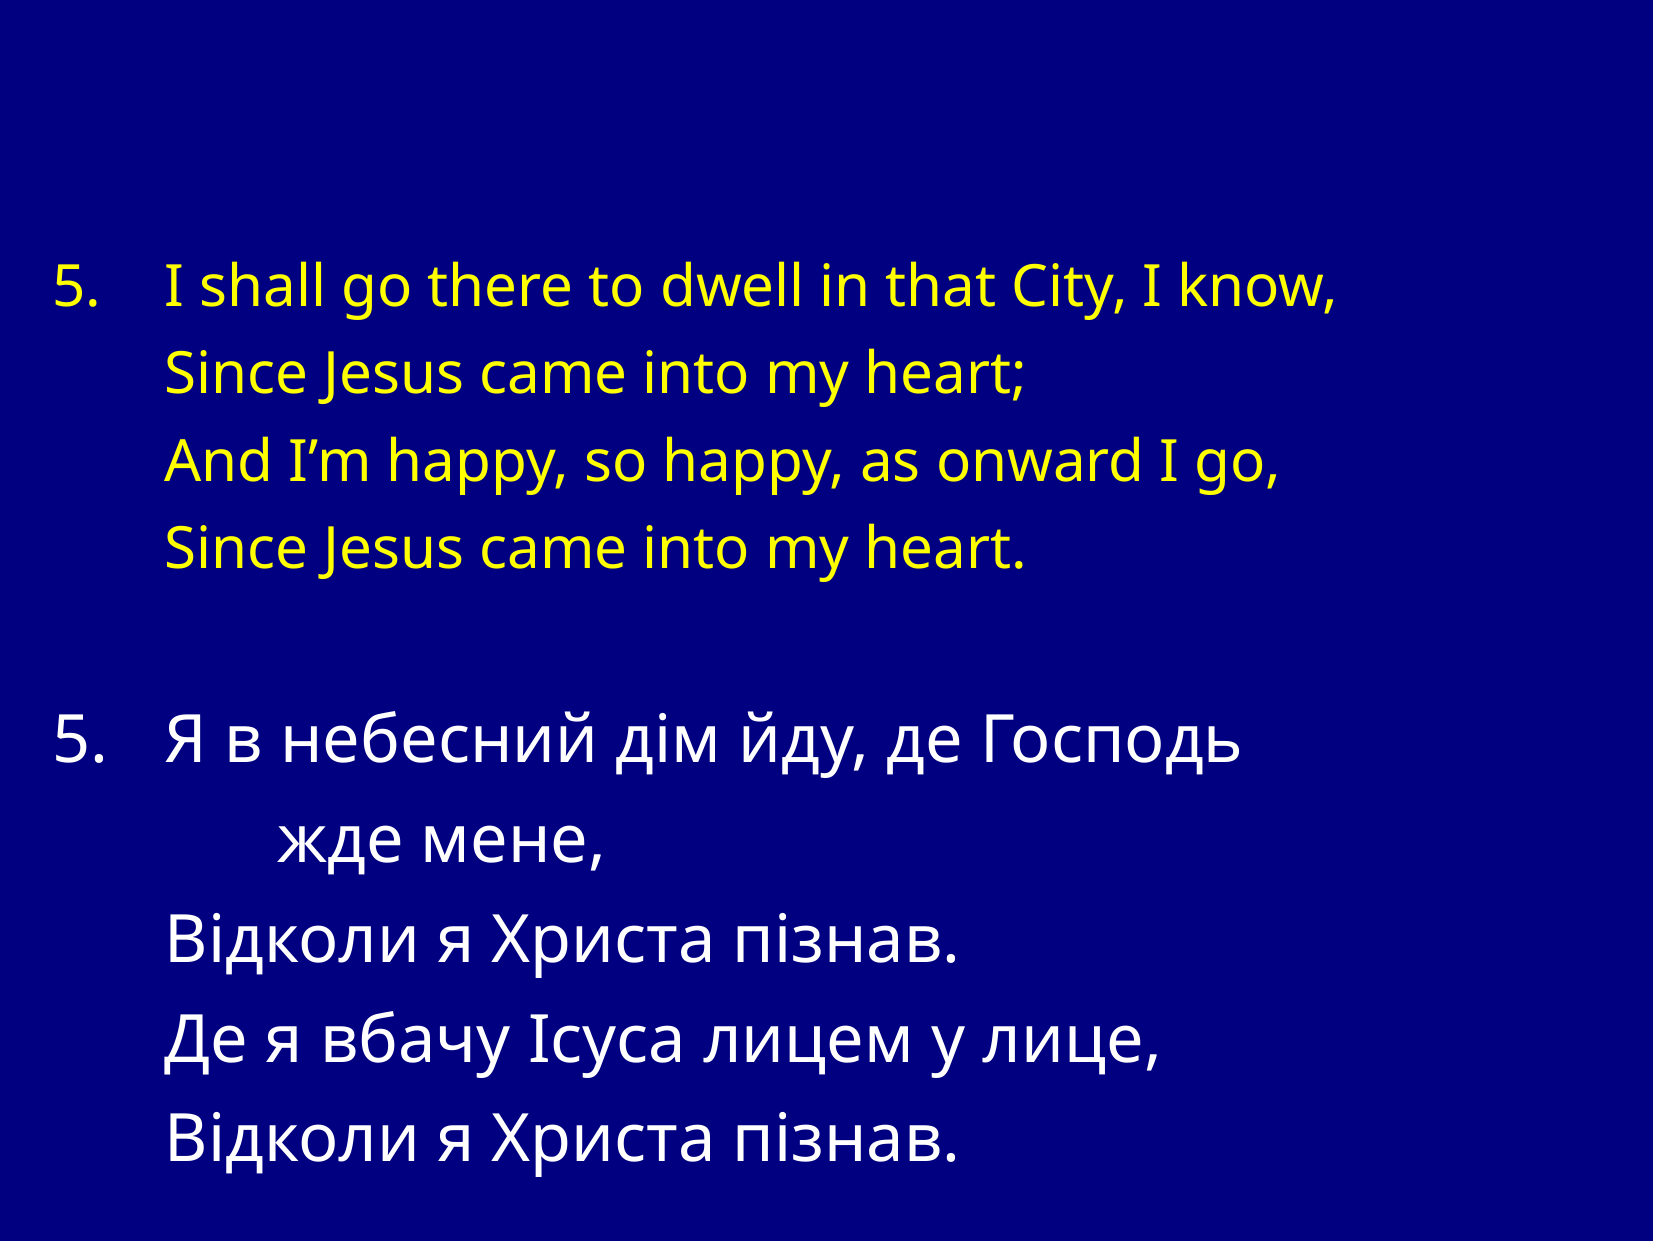

5.	I shall go there to dwell in that City, I know,
	Since Jesus came into my heart;
	And I’m happy, so happy, as onward I go,
	Since Jesus came into my heart.
5.	Я в небесний дім йду, де Господь
		жде мене,
	Відколи я Христа пізнав.
	Де я вбачу Ісуса лицем у лице,
	Відколи я Христа пізнав.